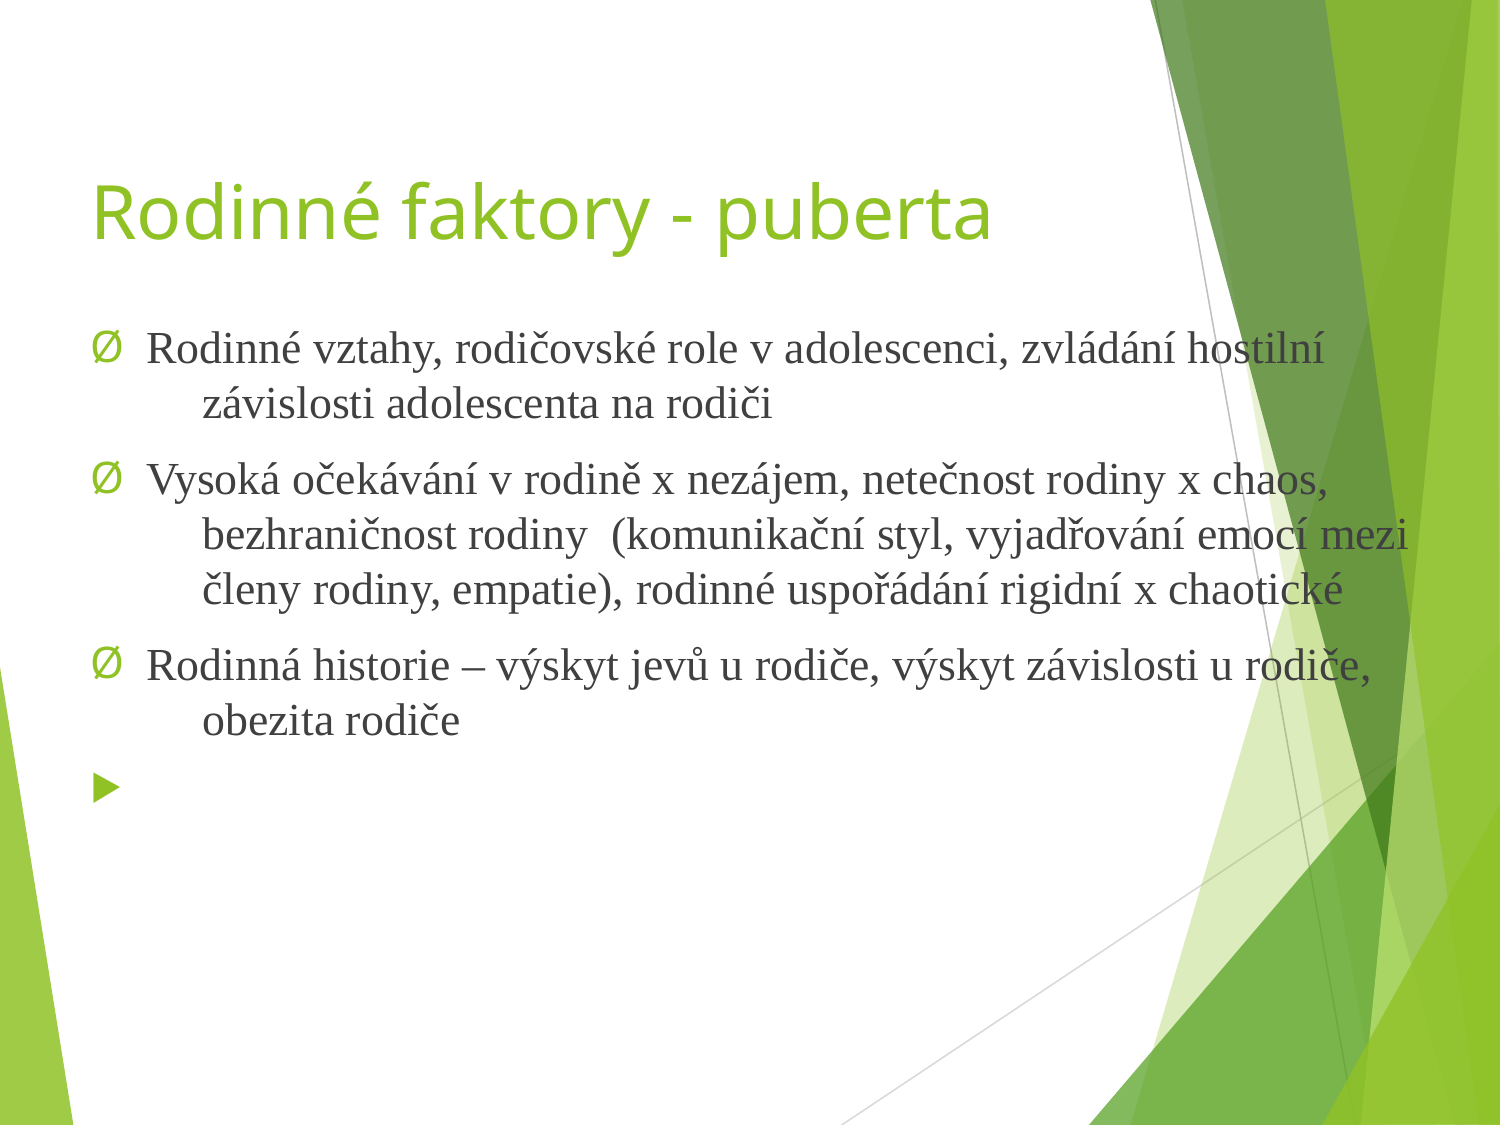

# Rodinné faktory - puberta
Rodinné vztahy, rodičovské role v adolescenci, zvládání hostilní závislosti adolescenta na rodiči
Vysoká očekávání v rodině x nezájem, netečnost rodiny x chaos, bezhraničnost rodiny (komunikační styl, vyjadřování emocí mezi členy rodiny, empatie), rodinné uspořádání rigidní x chaotické
Rodinná historie – výskyt jevů u rodiče, výskyt závislosti u rodiče, obezita rodiče